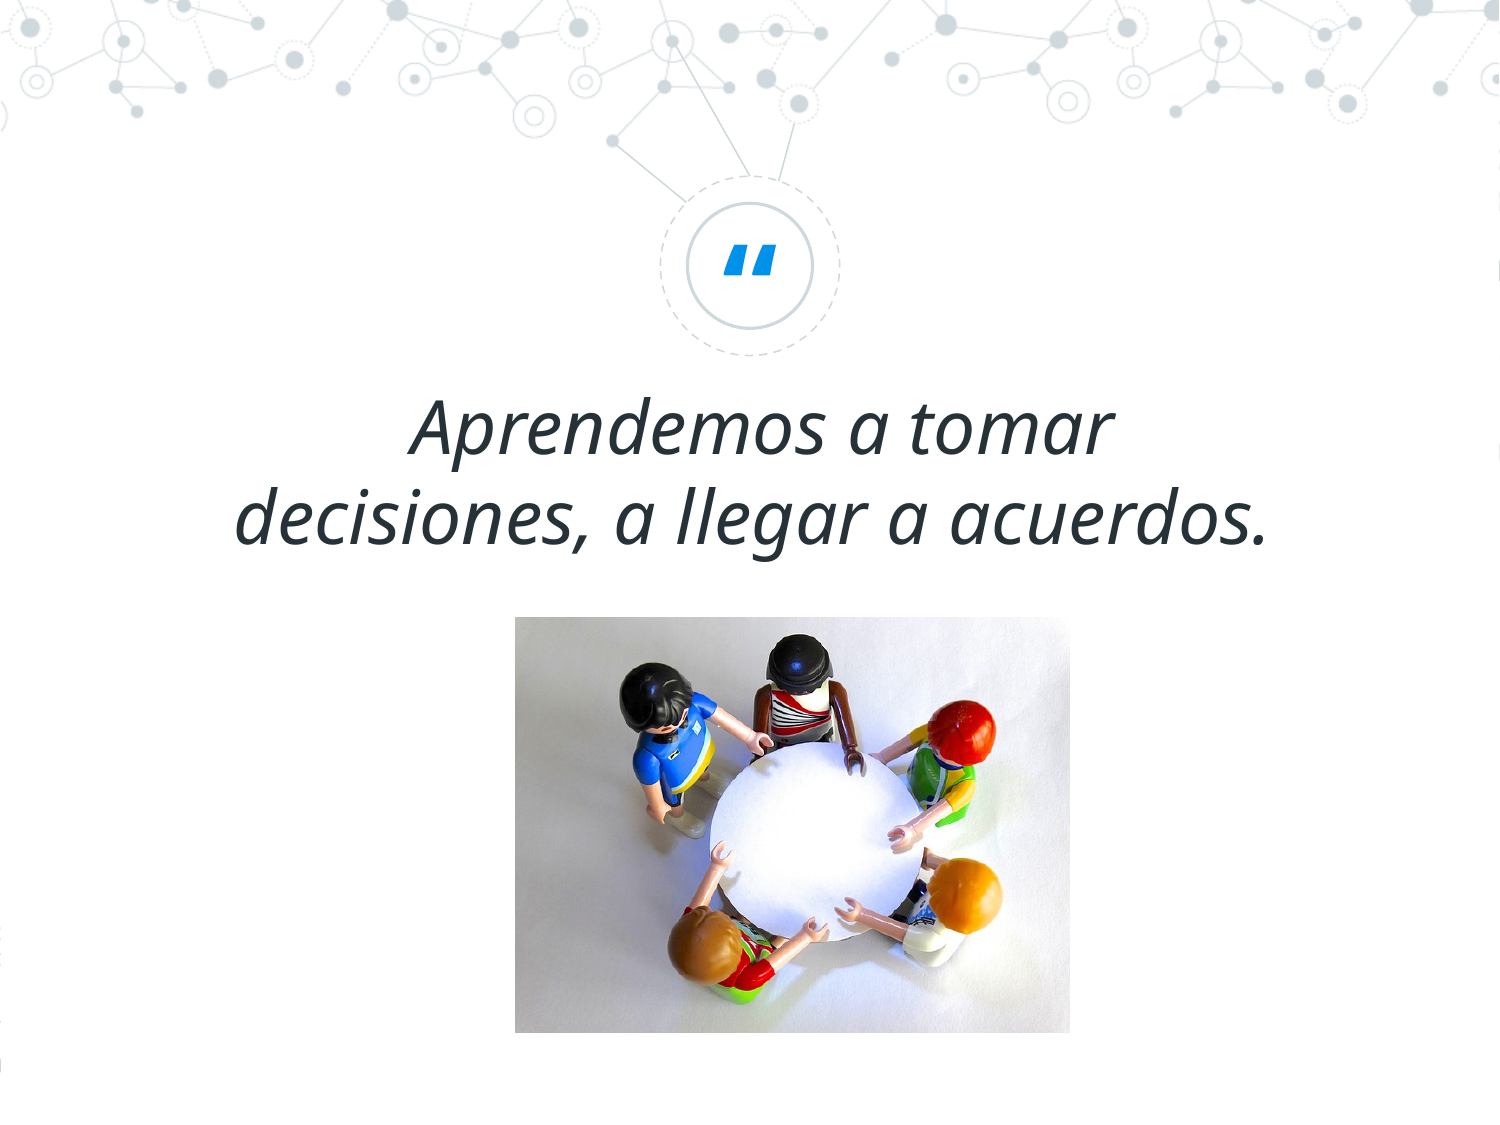

# Aprendemos a tomar decisiones, a llegar a acuerdos.